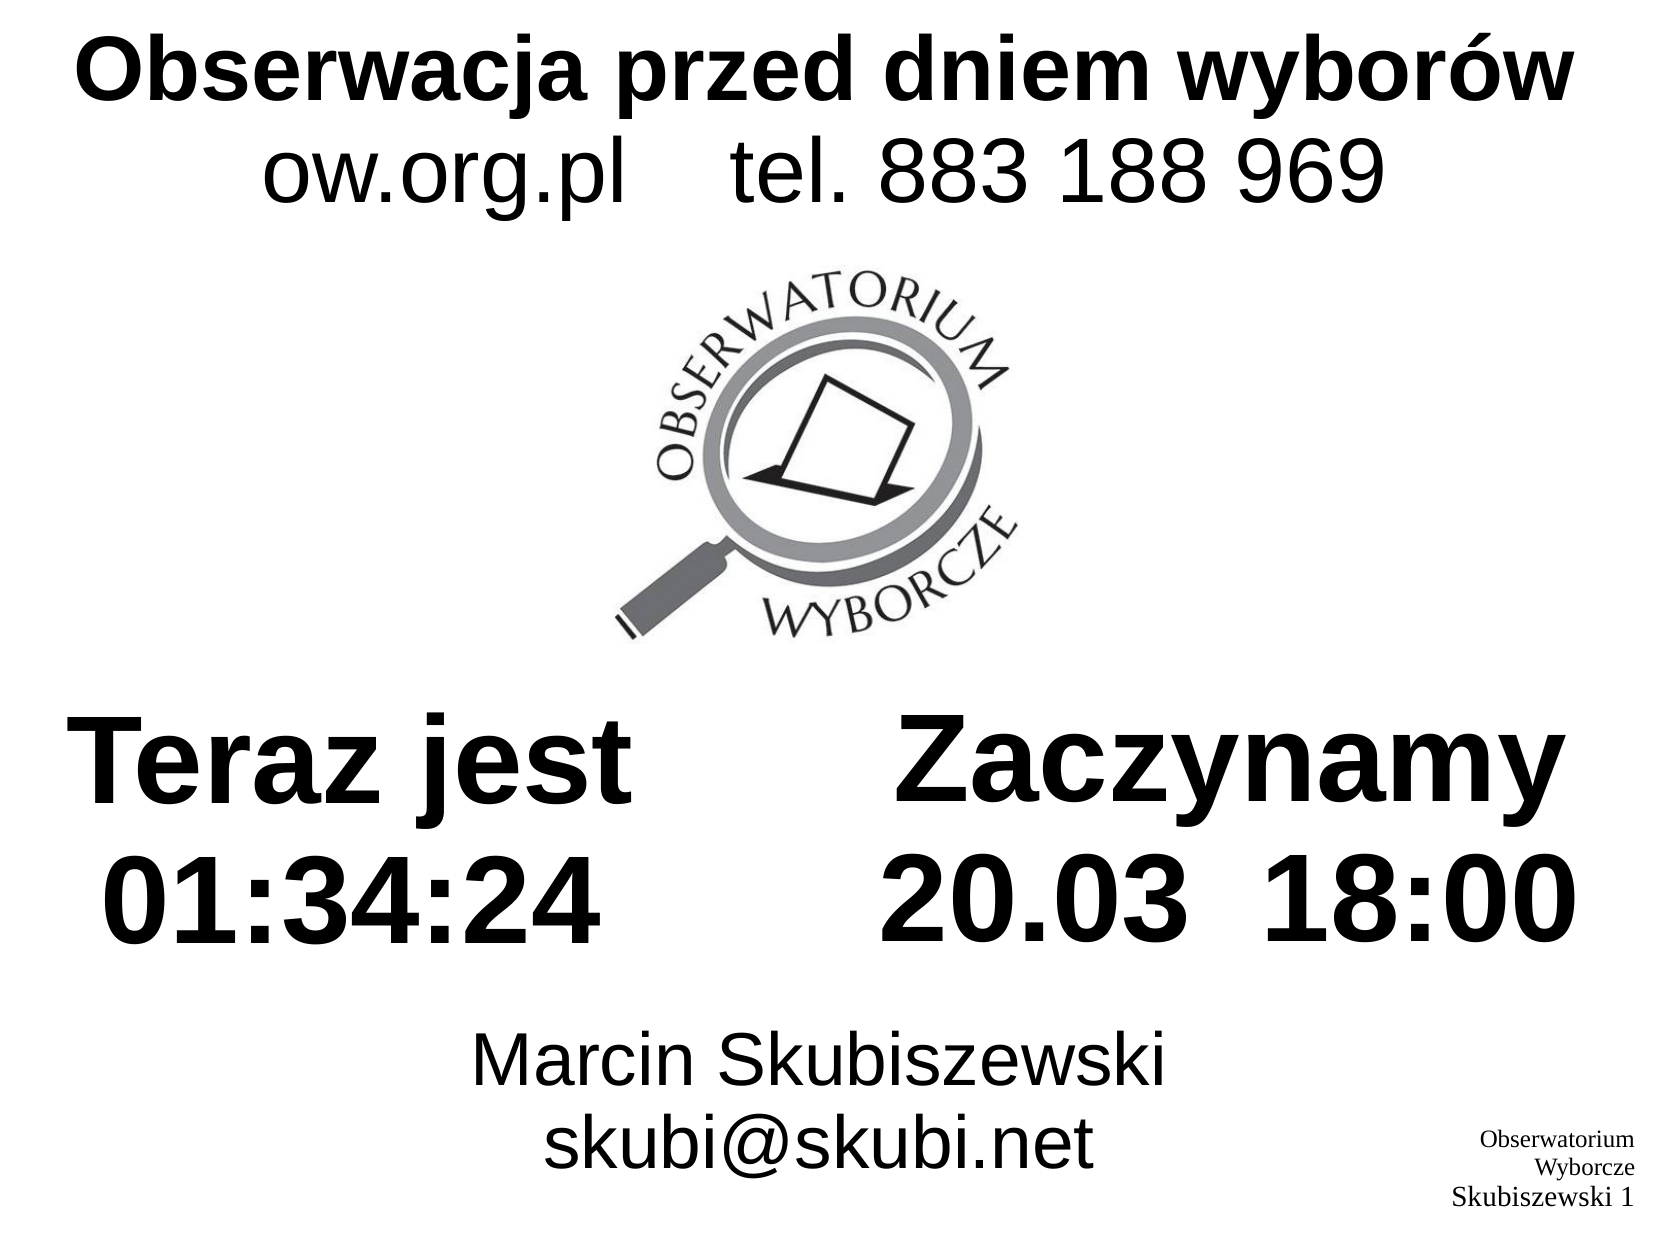

# Obserwacja przed dniem wyborów ow.org.pl tel. 883 188 969
Zaczynamy
20.03 18:00
Teraz jest
02:08:58
Marcin Skubiszewski
skubi@skubi.net
1